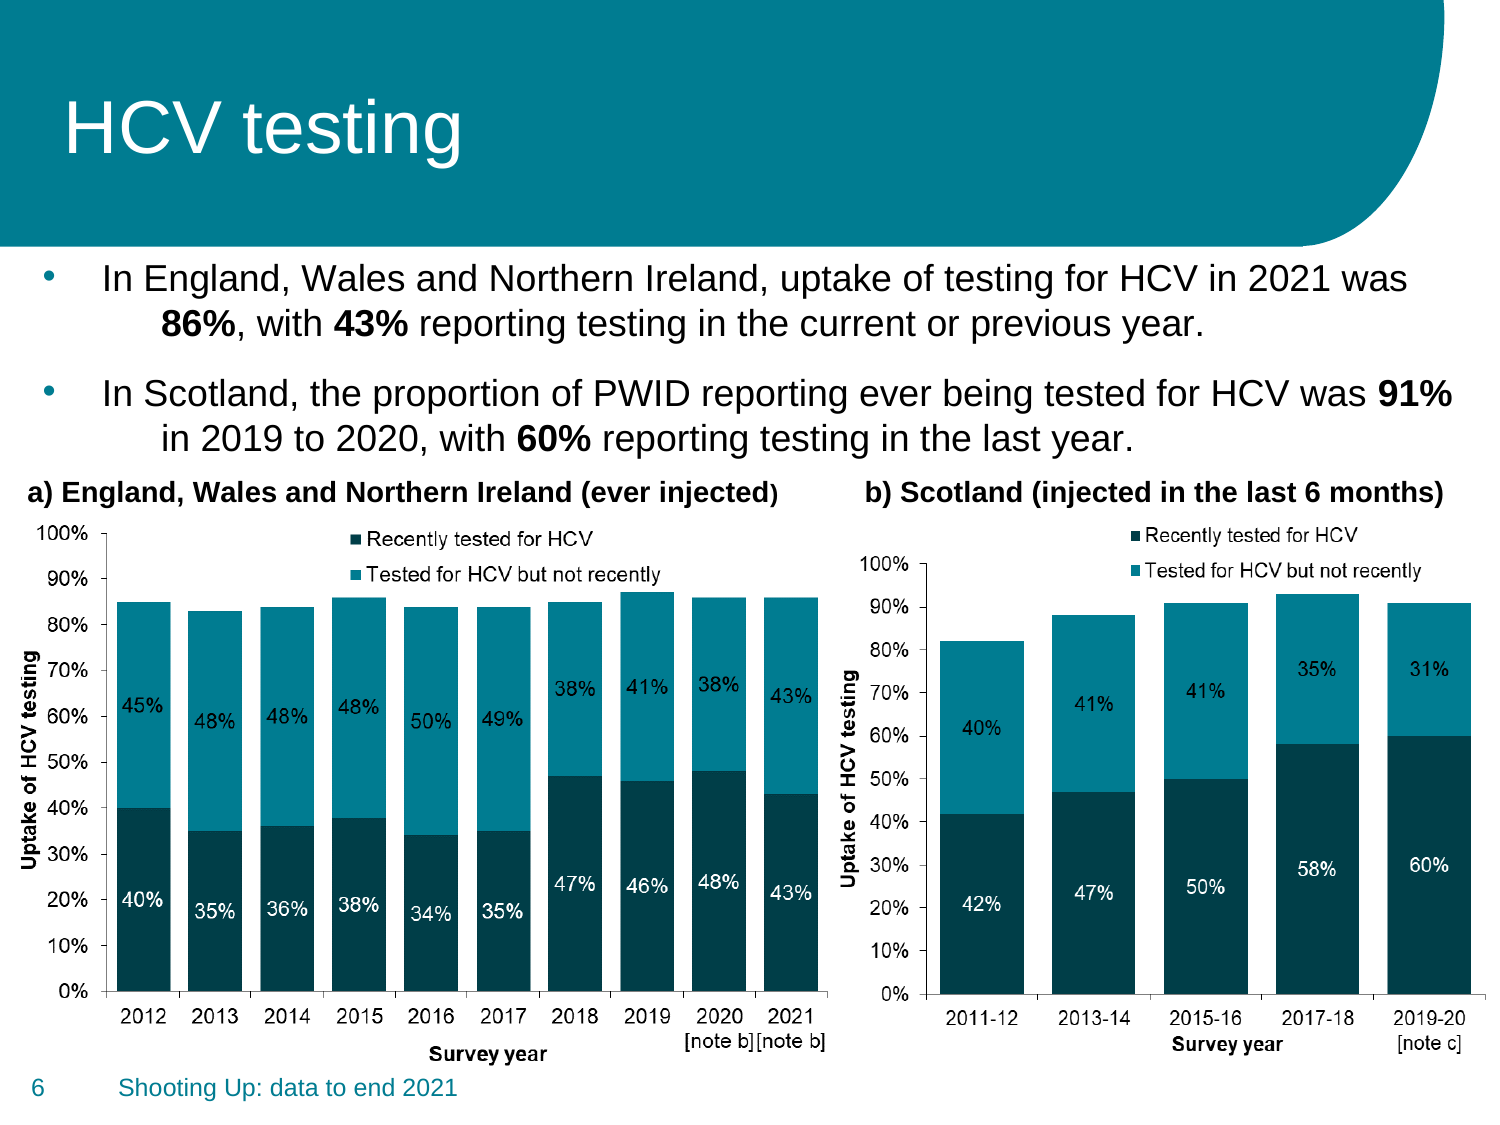

# HCV testing
In England, Wales and Northern Ireland, uptake of testing for HCV in 2021 was 86%, with 43% reporting testing in the current or previous year.
In Scotland, the proportion of PWID reporting ever being tested for HCV was 91% in 2019 to 2020, with 60% reporting testing in the last year.
b) Scotland (injected in the last 6 months)
a) England, Wales and Northern Ireland (ever injected)
1
Shooting Up: data to end 2021